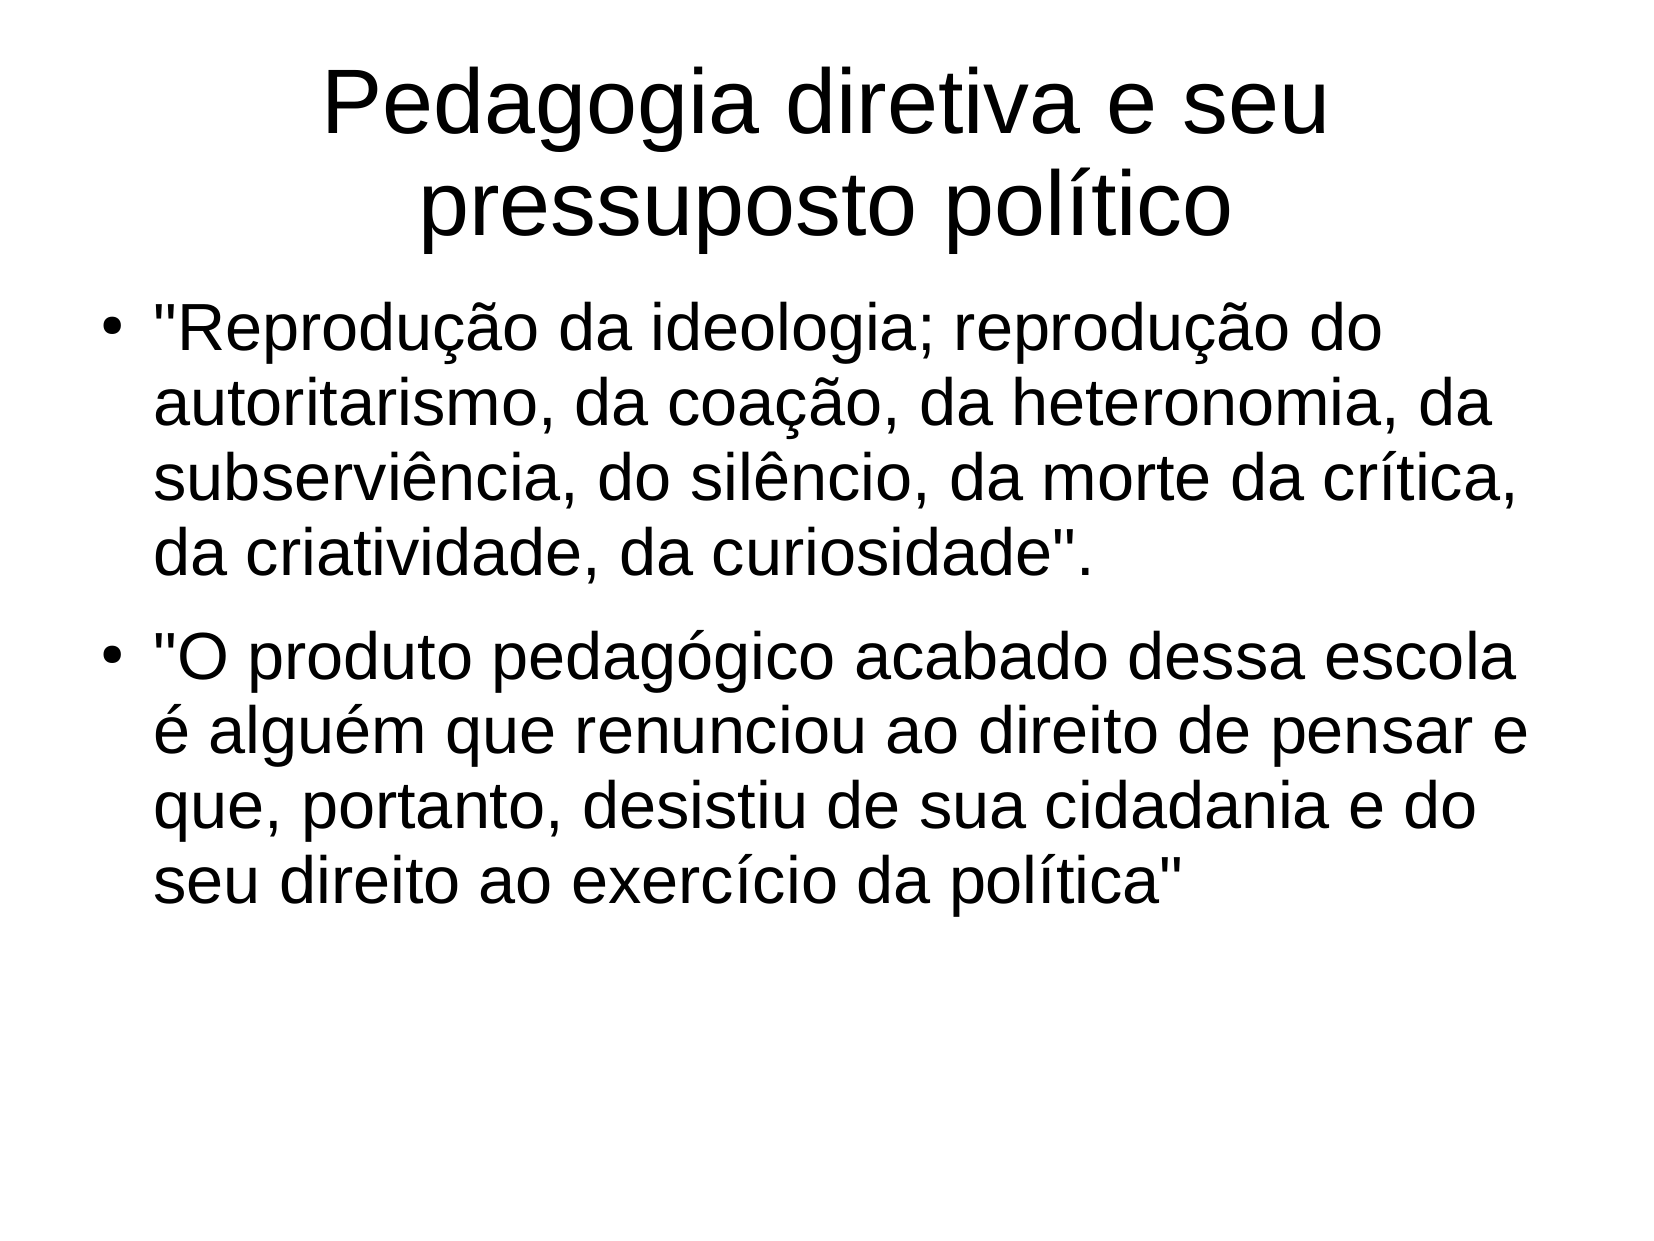

# Pedagogia diretiva e seu pressuposto político
"Reprodução da ideologia; reprodução do autoritarismo, da coação, da heteronomia, da subserviência, do silêncio, da morte da crítica, da criatividade, da curiosidade".
"O produto pedagógico acabado dessa escola é alguém que renunciou ao direito de pensar e que, portanto, desistiu de sua cidadania e do seu direito ao exercício da política"